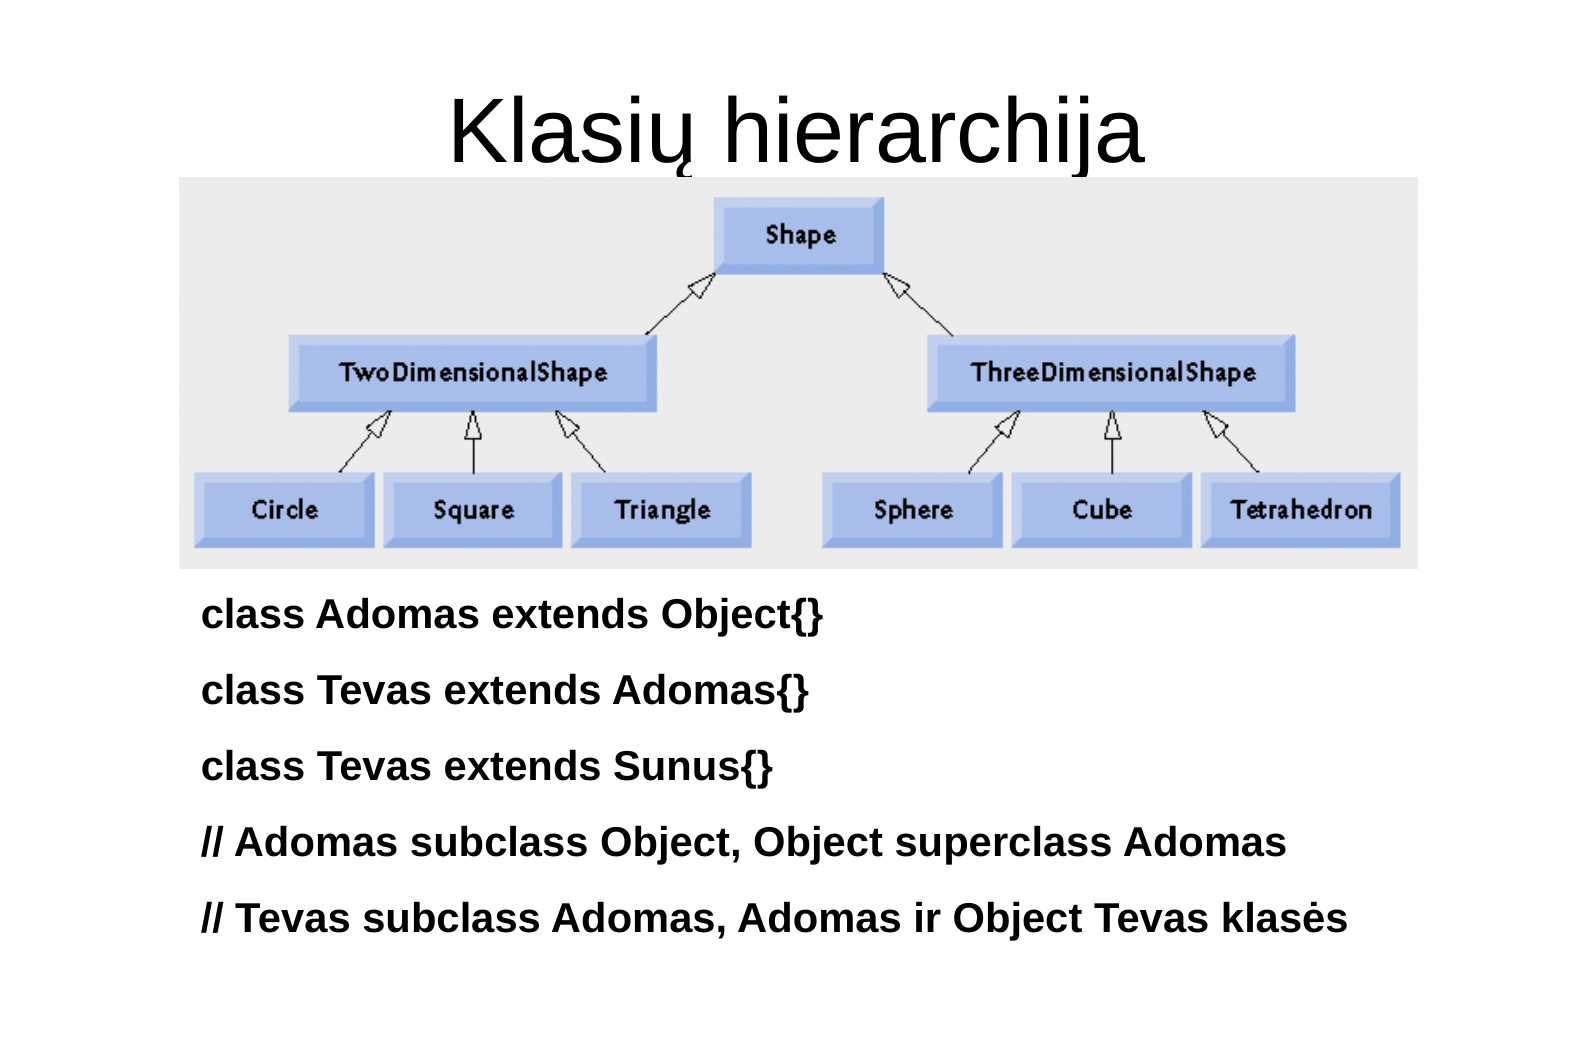

# Klasių hierarchija
class Adomas extends Object{}
class Tevas extends Adomas{}
class Tevas extends Sunus{}
// Adomas subclass Object, Object superclass Adomas
// Tevas subclass Adomas, Adomas ir Object Tevas klasės